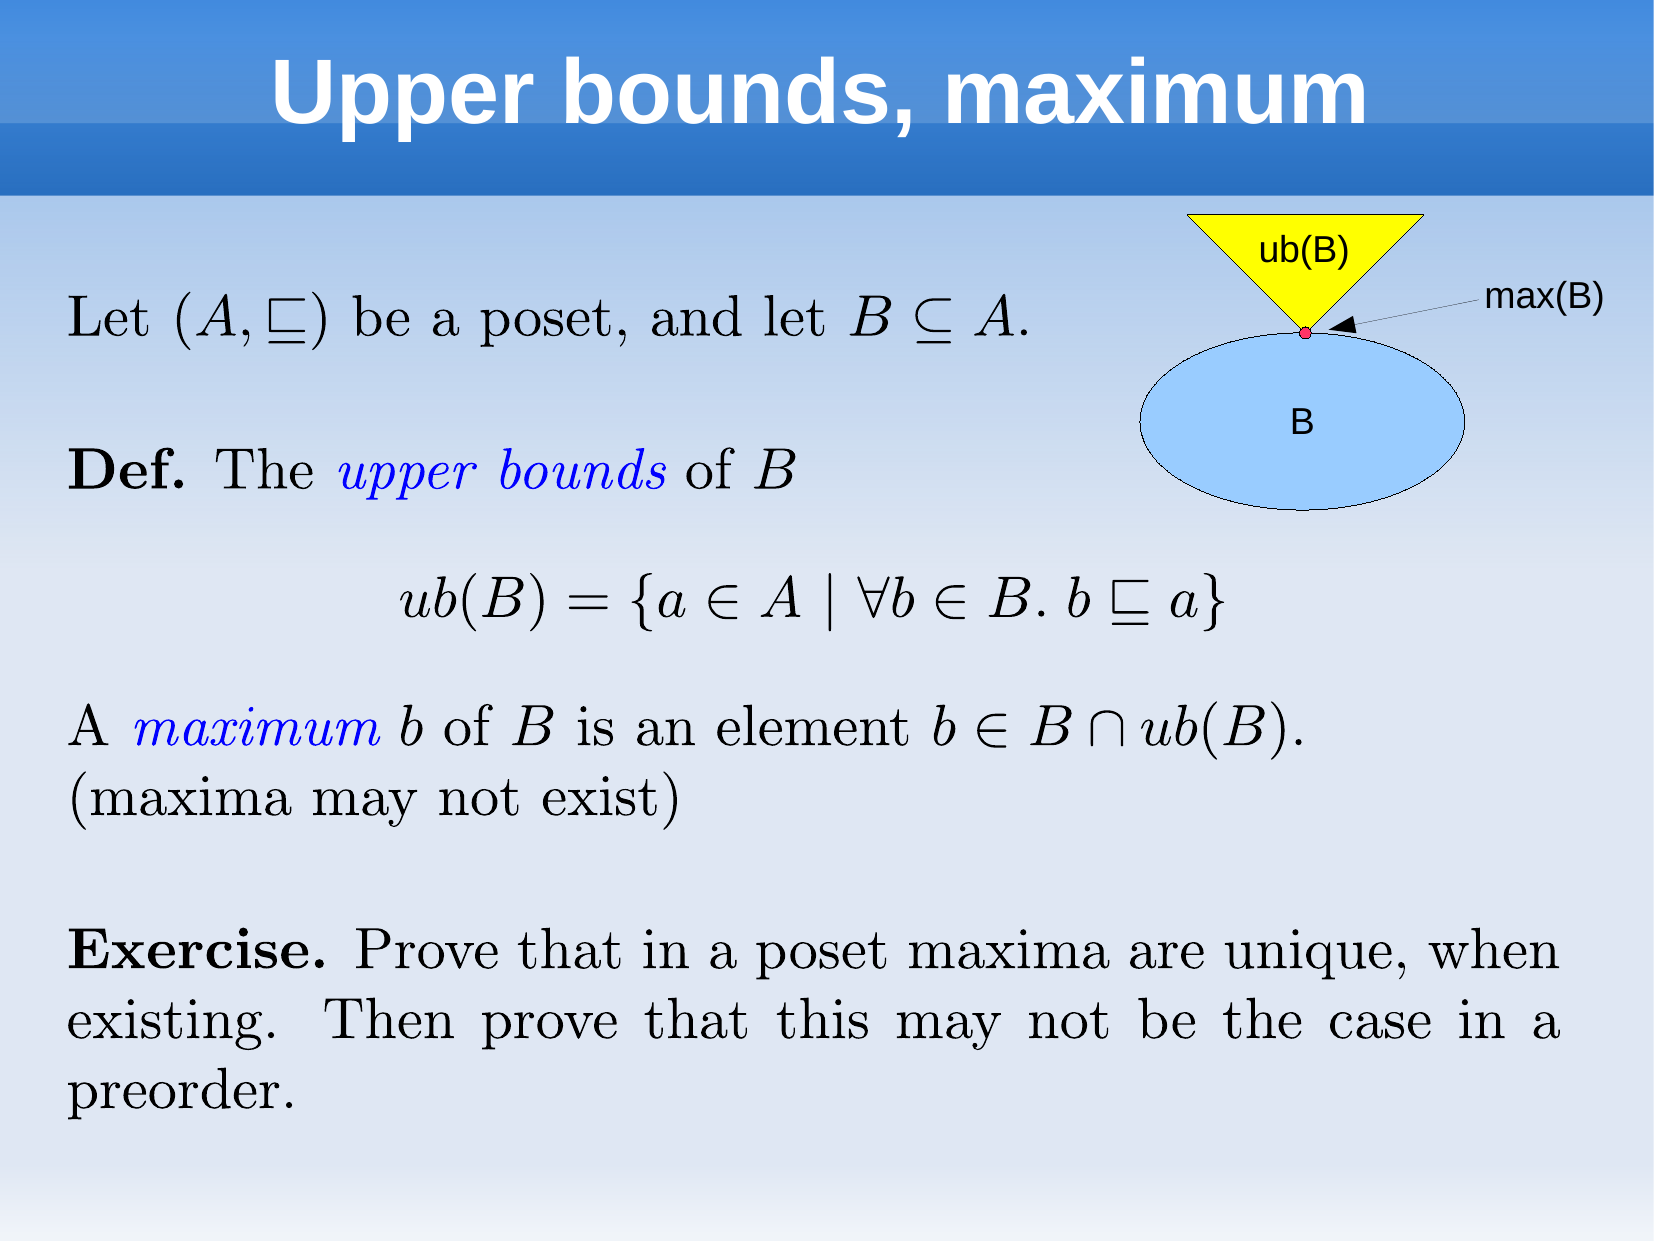

# Upper bounds, maximum
ub(B)
max(B)
B